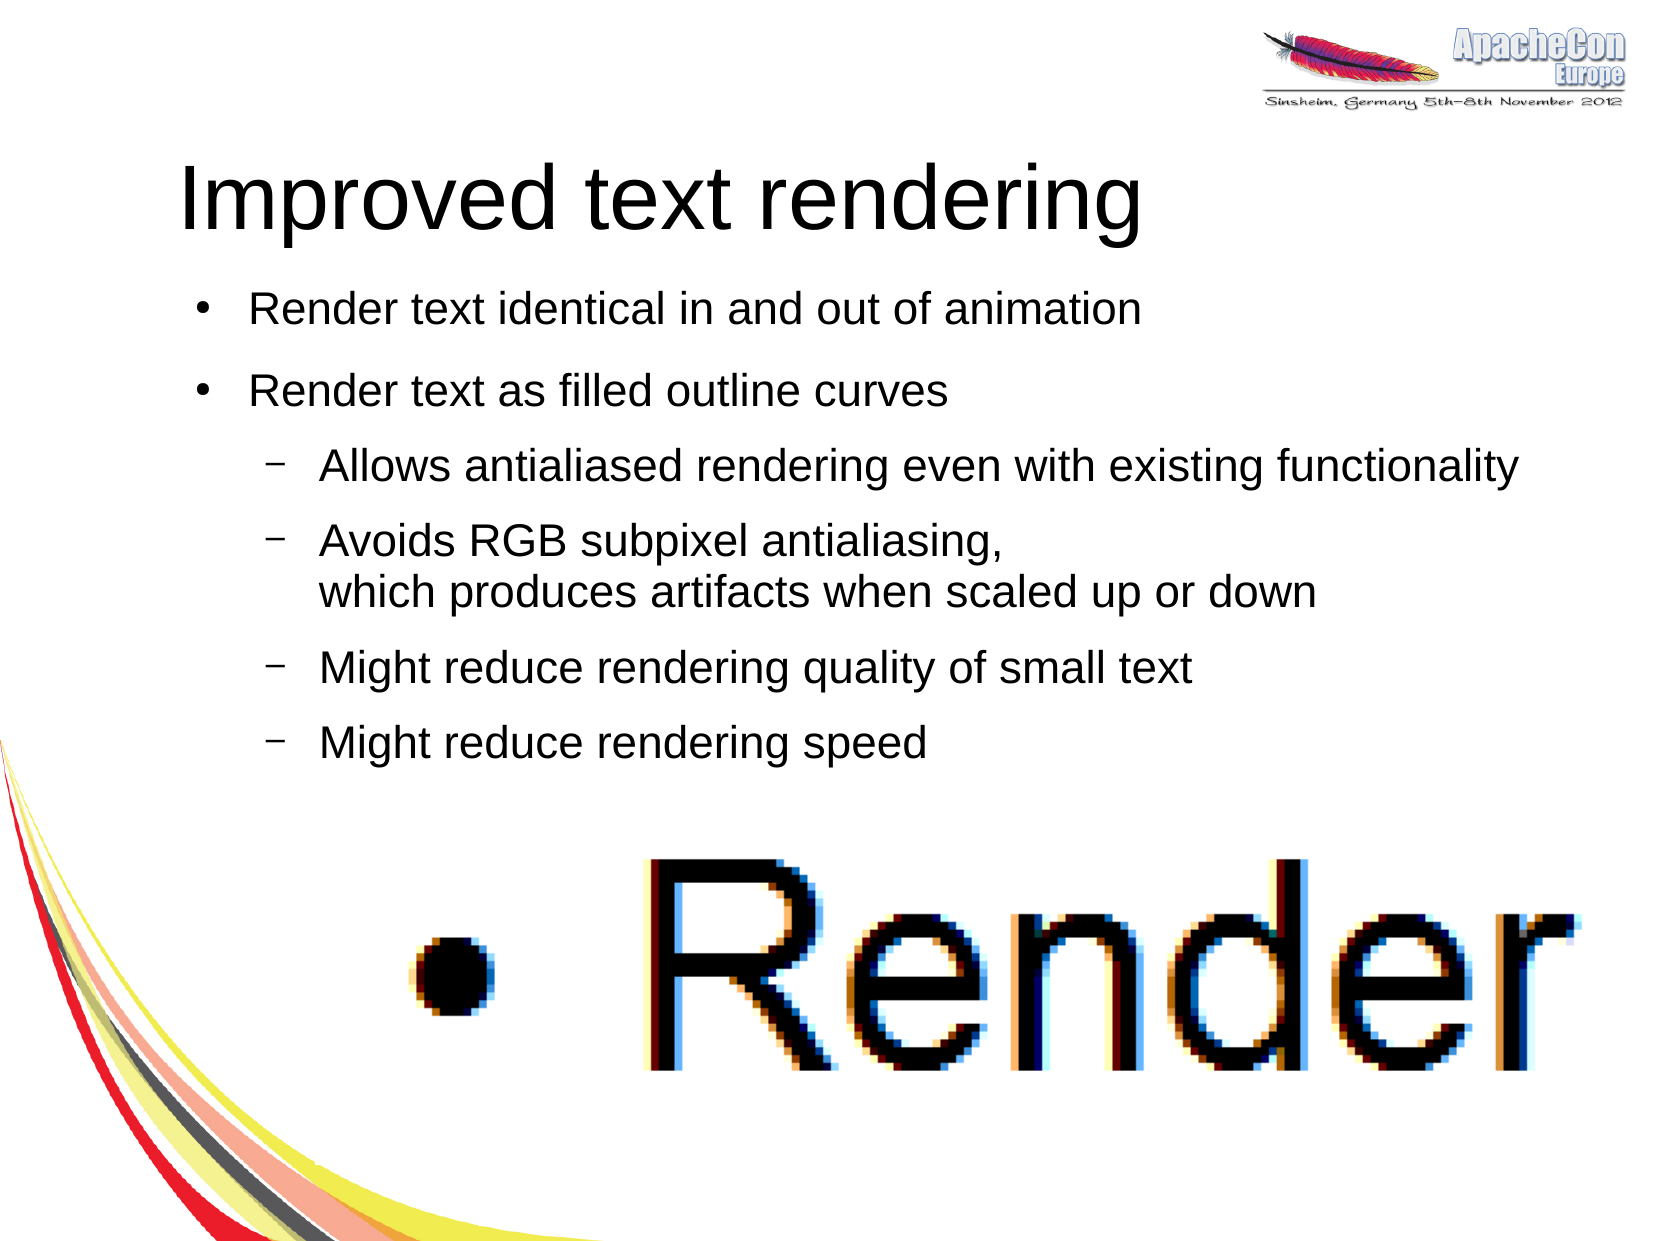

# Improved text rendering
Render text identical in and out of animation
Render text as filled outline curves
Allows antialiased rendering even with existing functionality
Avoids RGB subpixel antialiasing,
which produces artifacts when scaled up or down
Might reduce rendering quality of small text
Might reduce rendering speed